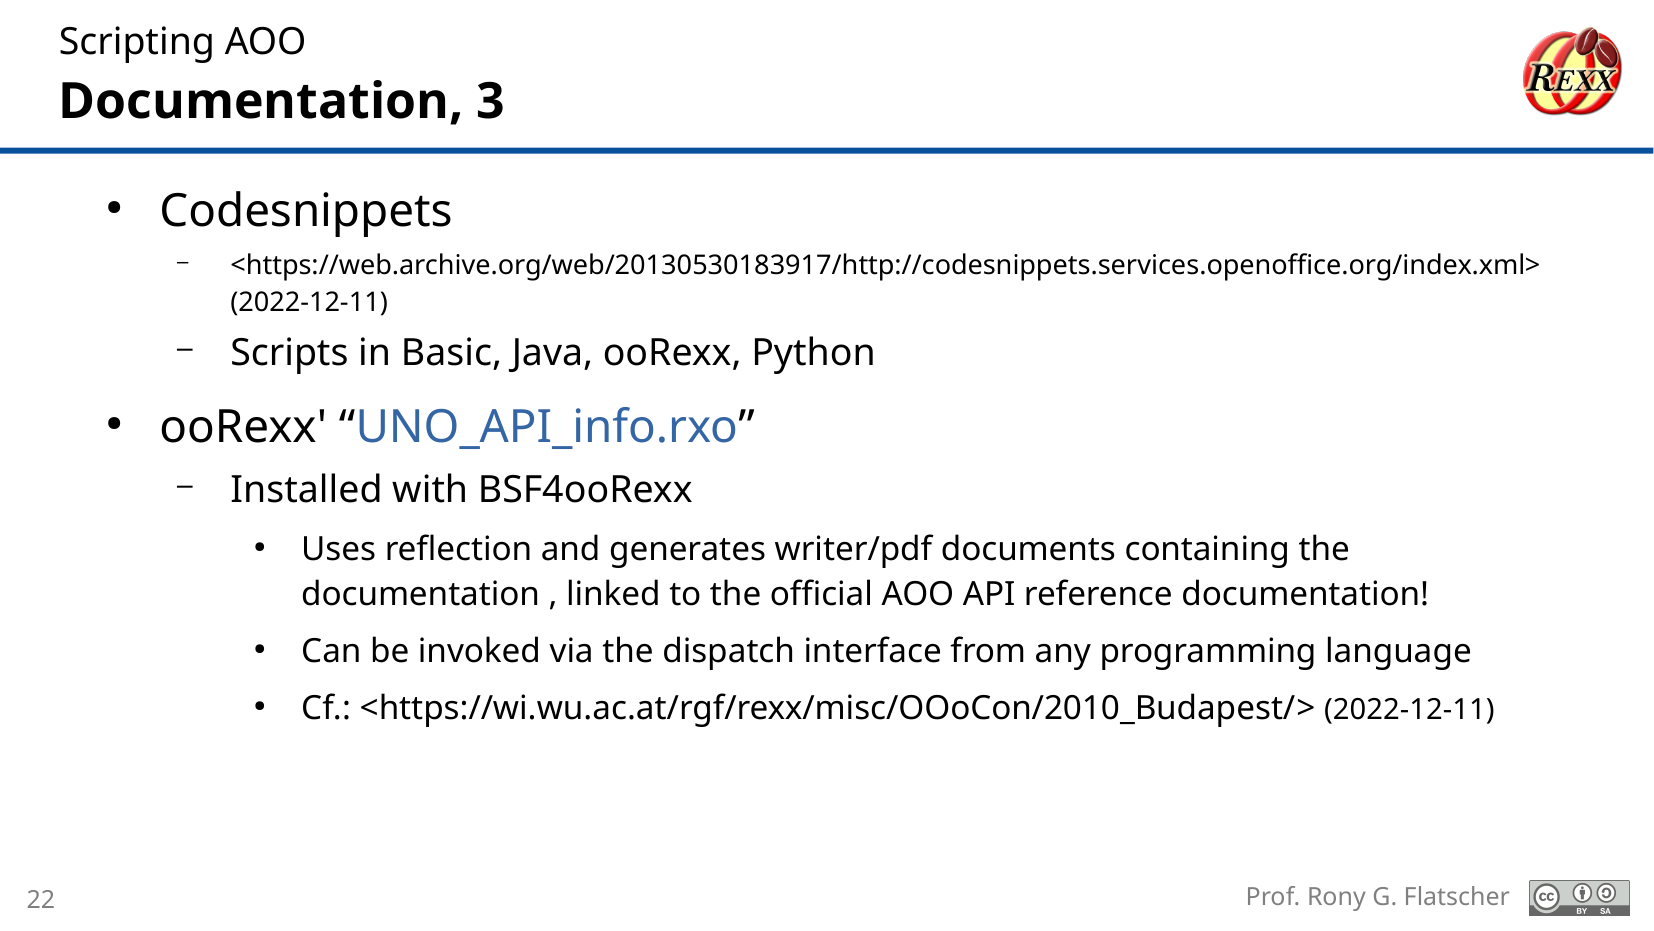

# Scripting AOO Documentation, 3
Codesnippets
<https://web.archive.org/web/20130530183917/http://codesnippets.services.openoffice.org/index.xml> (2022-12-11)
Scripts in Basic, Java, ooRexx, Python
ooRexx' “UNO_API_info.rxo”
Installed with BSF4ooRexx
Uses reflection and generates writer/pdf documents containing the documentation , linked to the official AOO API reference documentation!
Can be invoked via the dispatch interface from any programming language
Cf.: <https://wi.wu.ac.at/rgf/rexx/misc/OOoCon/2010_Budapest/> (2022-12-11)